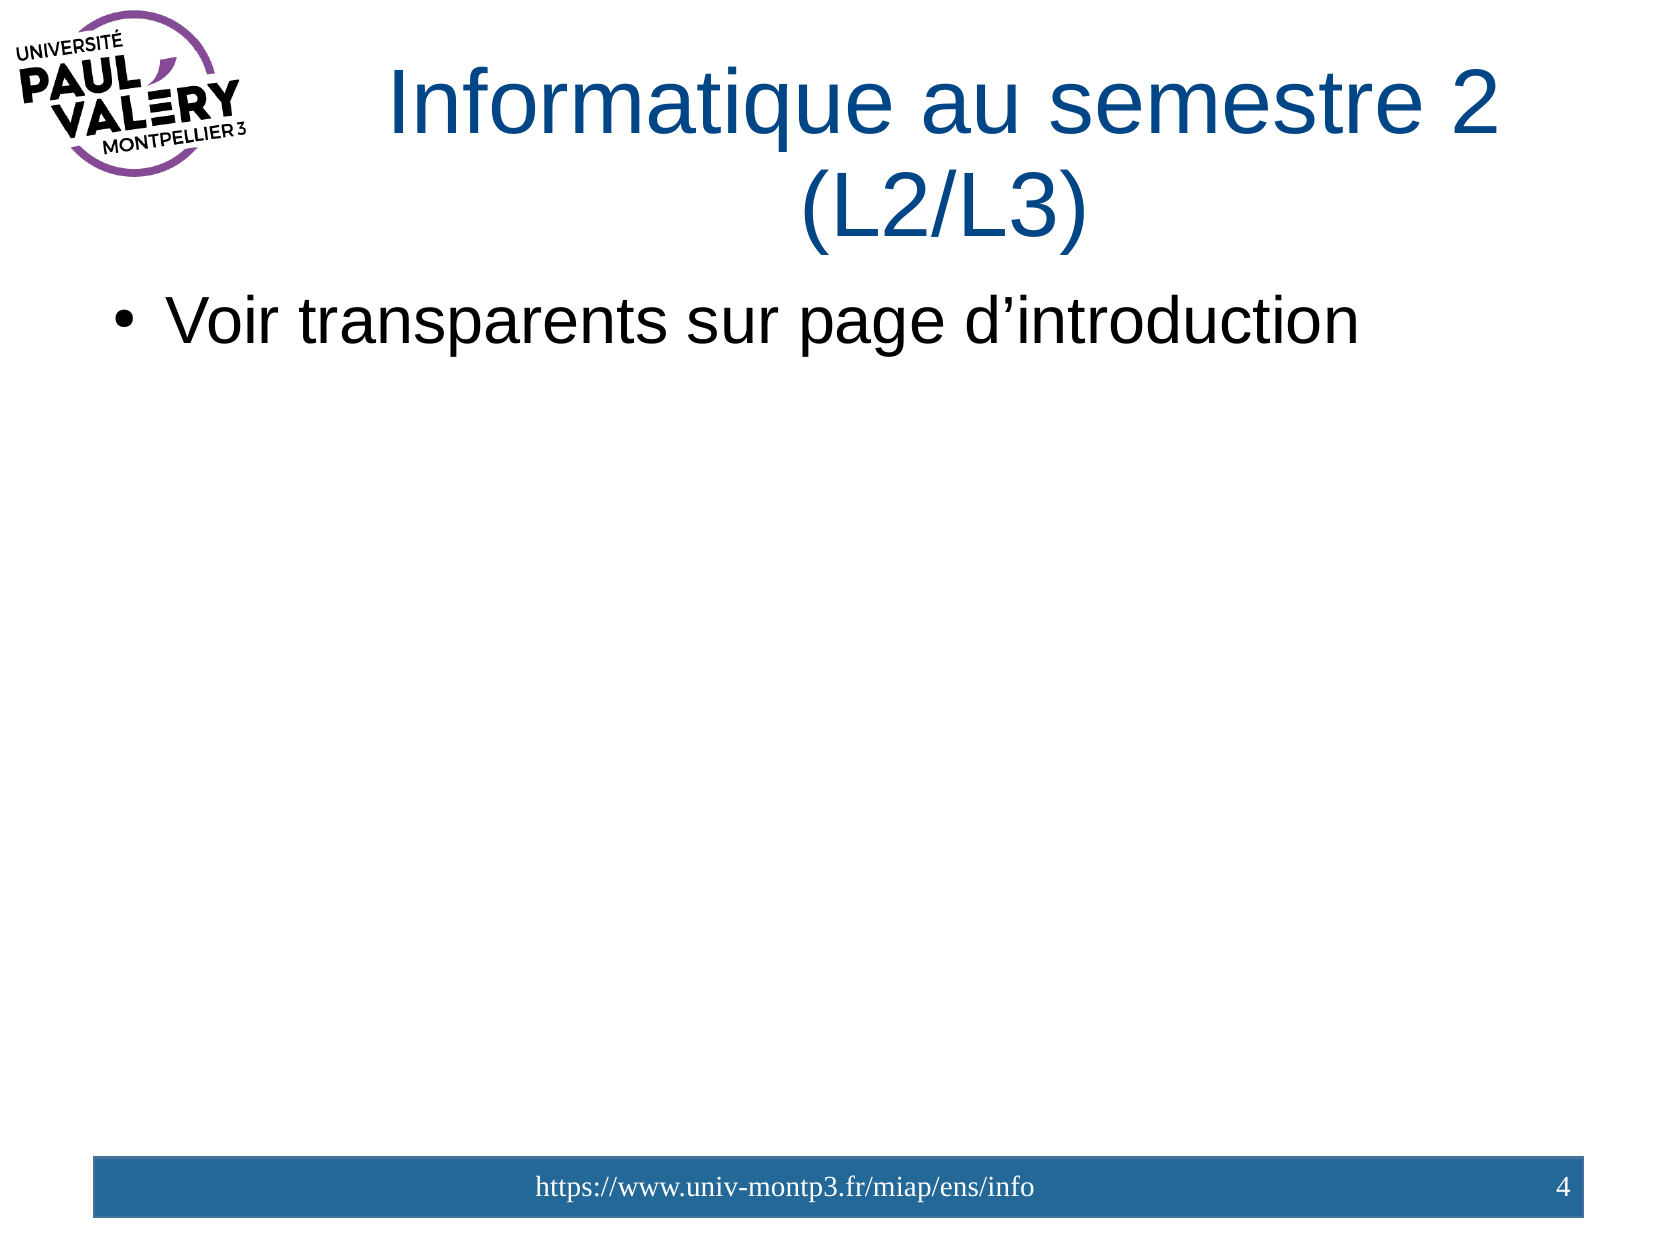

# Informatique au semestre 2 (L2/L3)
Voir transparents sur page d’introduction
https://www.univ-montp3.fr/miap/ens/info
4